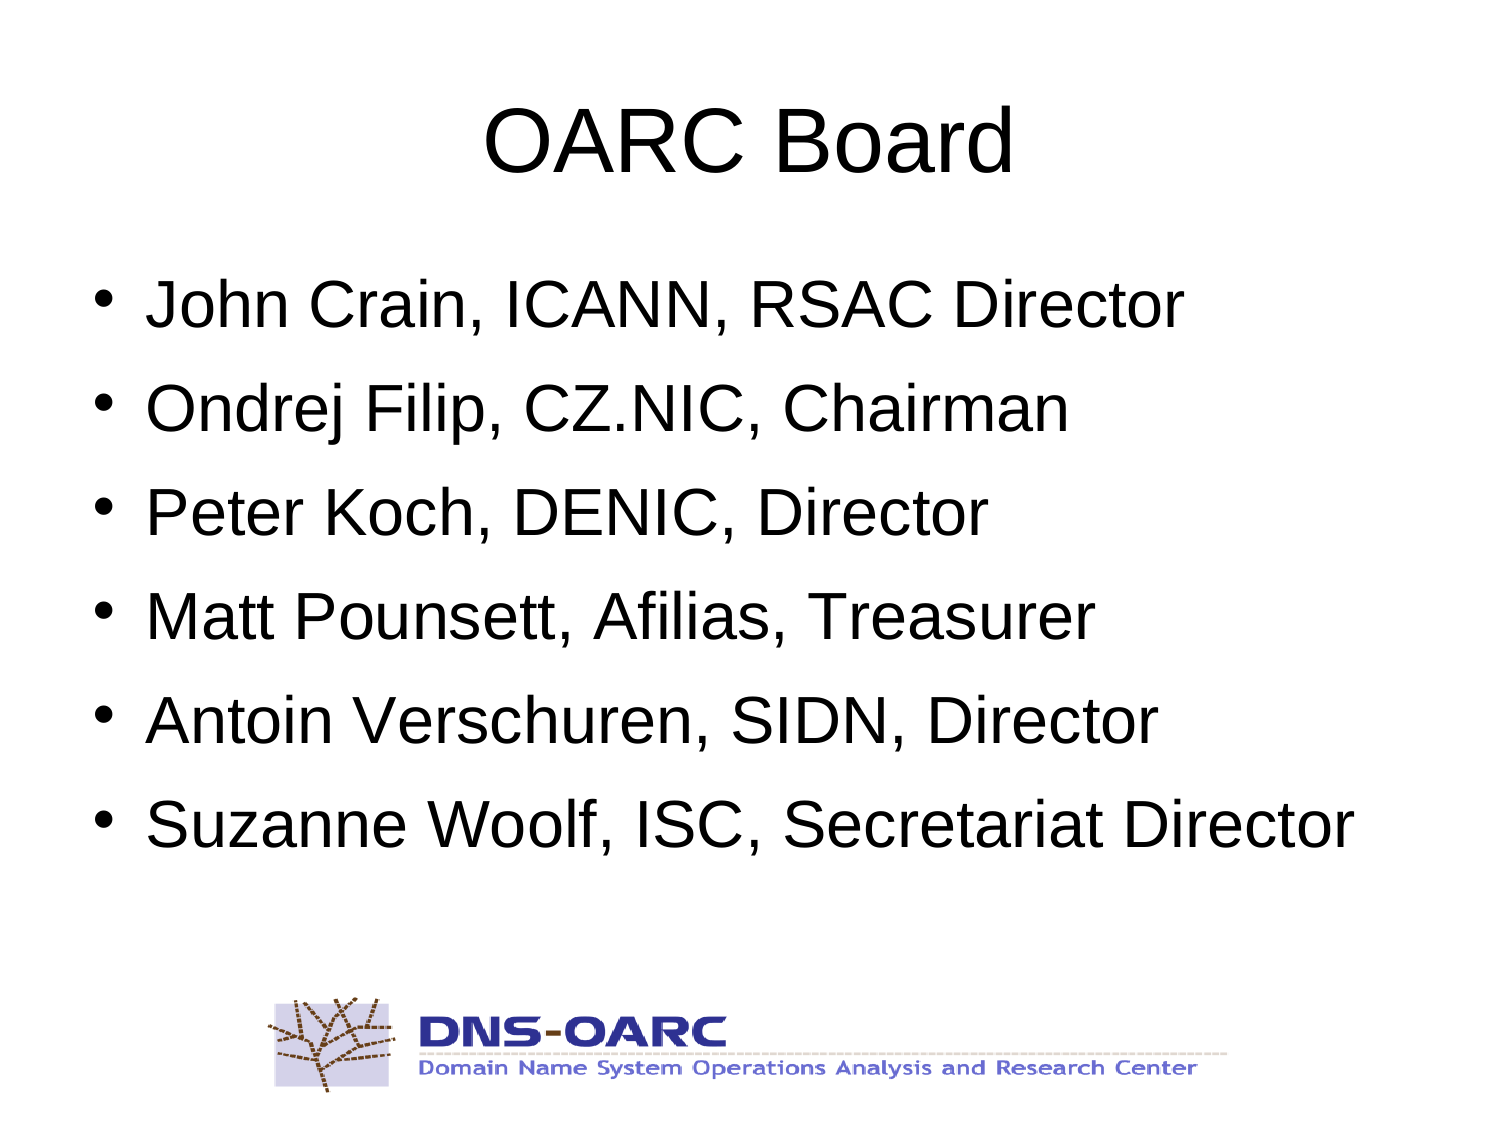

# OARC Board
John Crain, ICANN, RSAC Director
Ondrej Filip, CZ.NIC, Chairman
Peter Koch, DENIC, Director
Matt Pounsett, Afilias, Treasurer
Antoin Verschuren, SIDN, Director
Suzanne Woolf, ISC, Secretariat Director